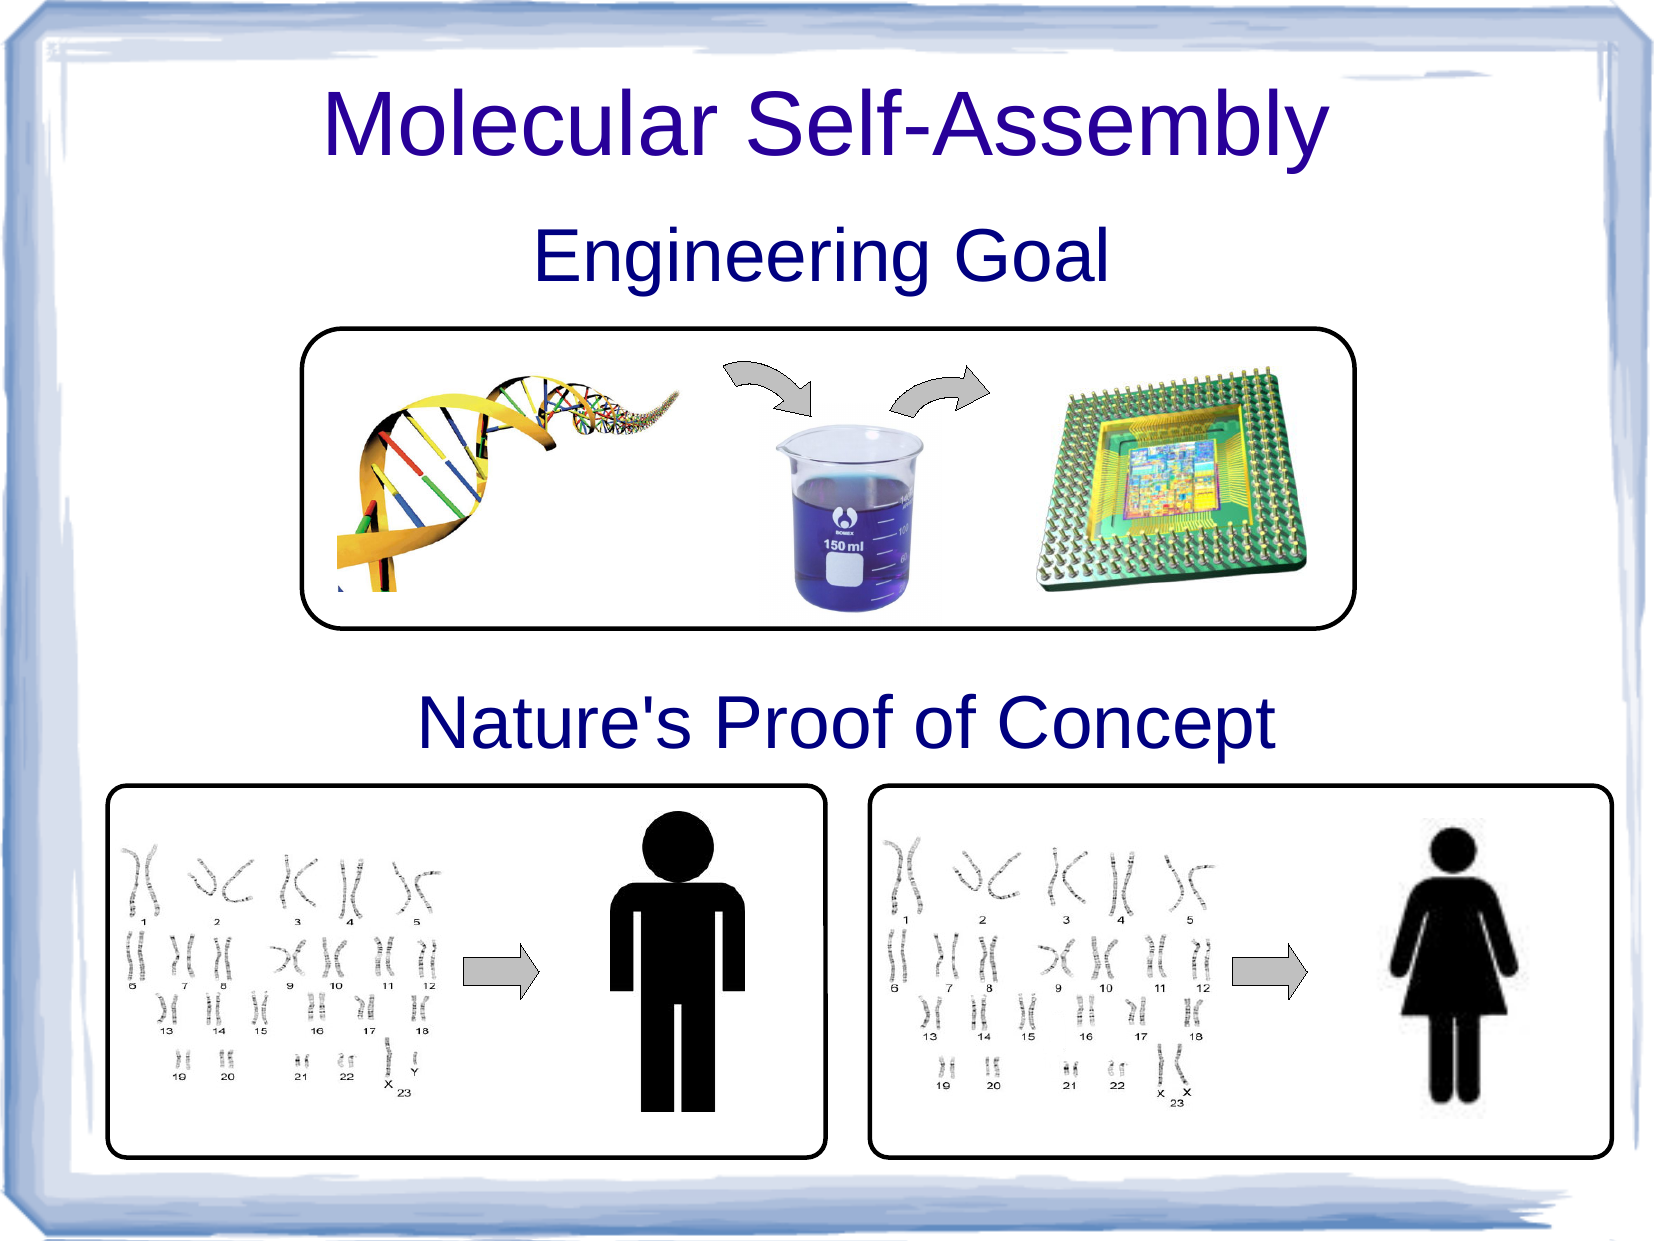

# Molecular Self-Assembly
Engineering Goal
Nature's Proof of Concept